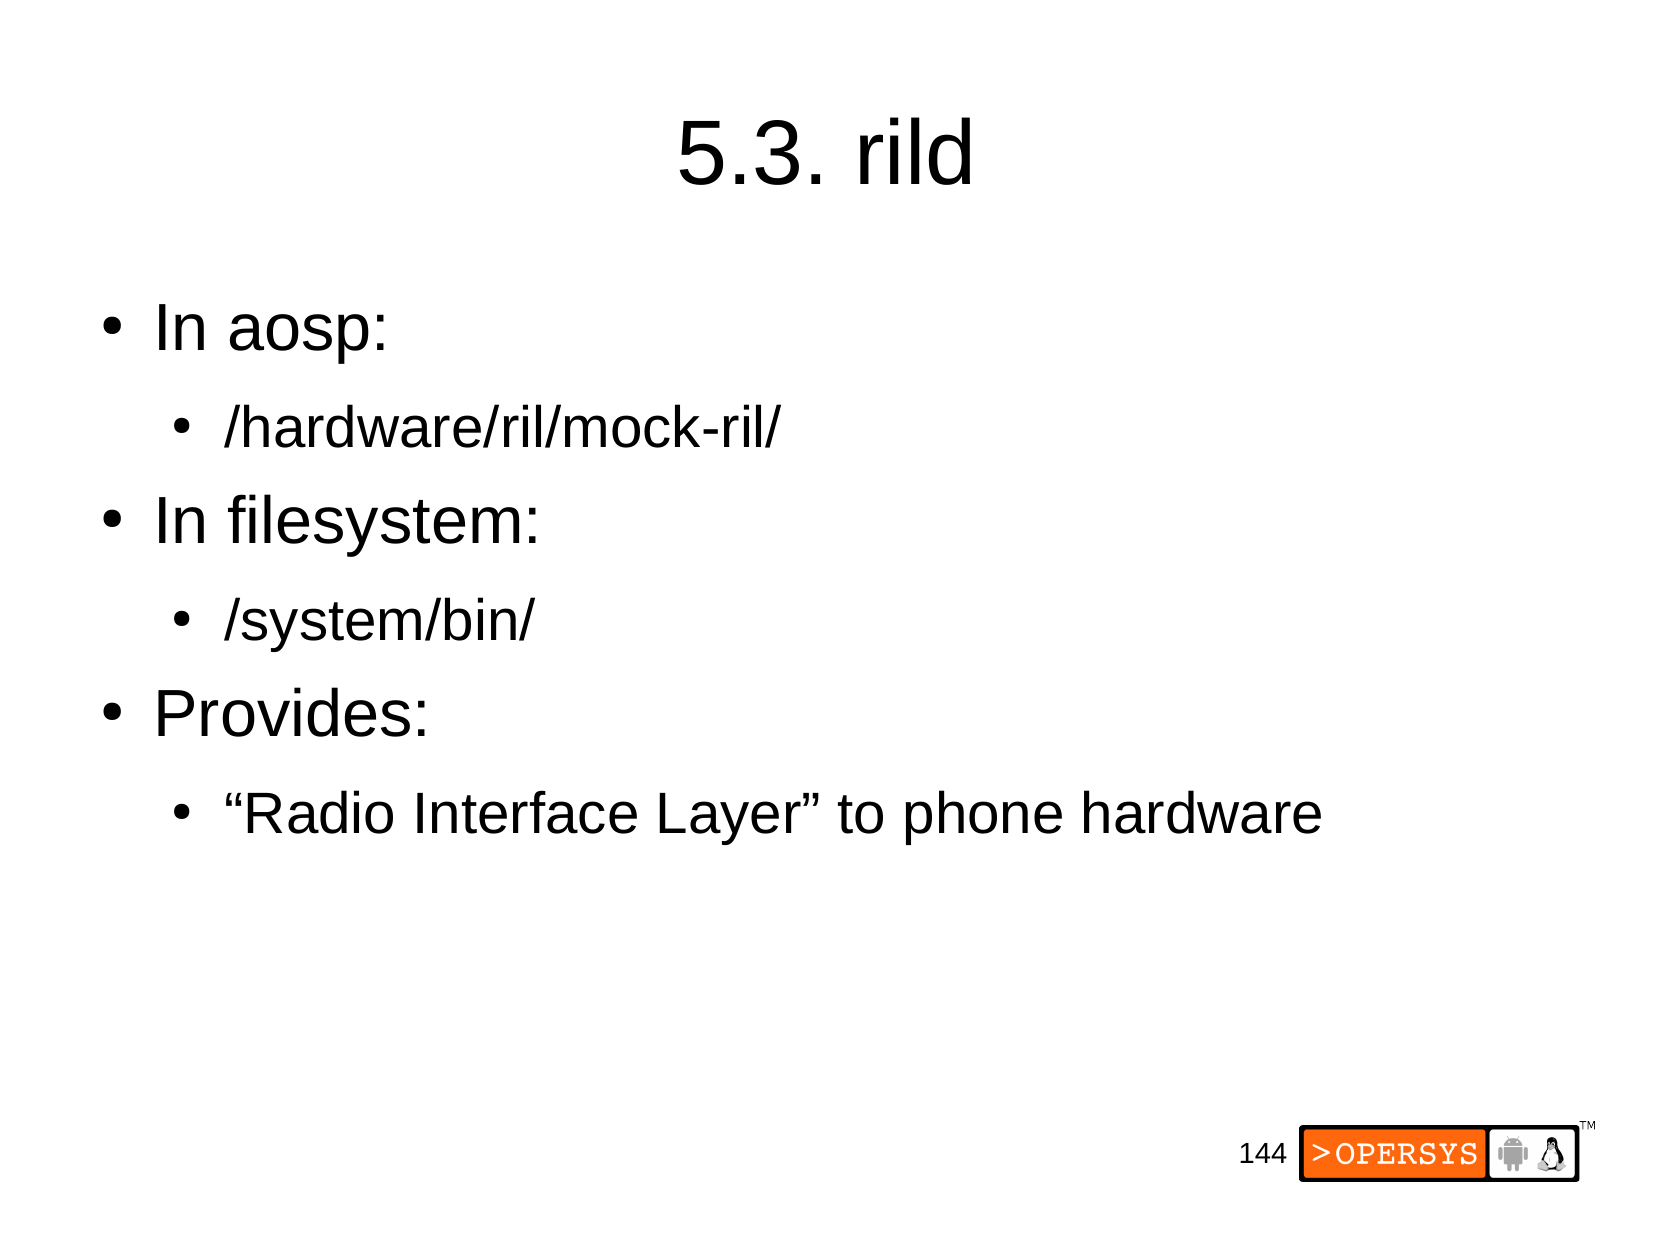

# 5.3. rild
In aosp:
/hardware/ril/mock-ril/
In filesystem:
/system/bin/
Provides:
“Radio Interface Layer” to phone hardware